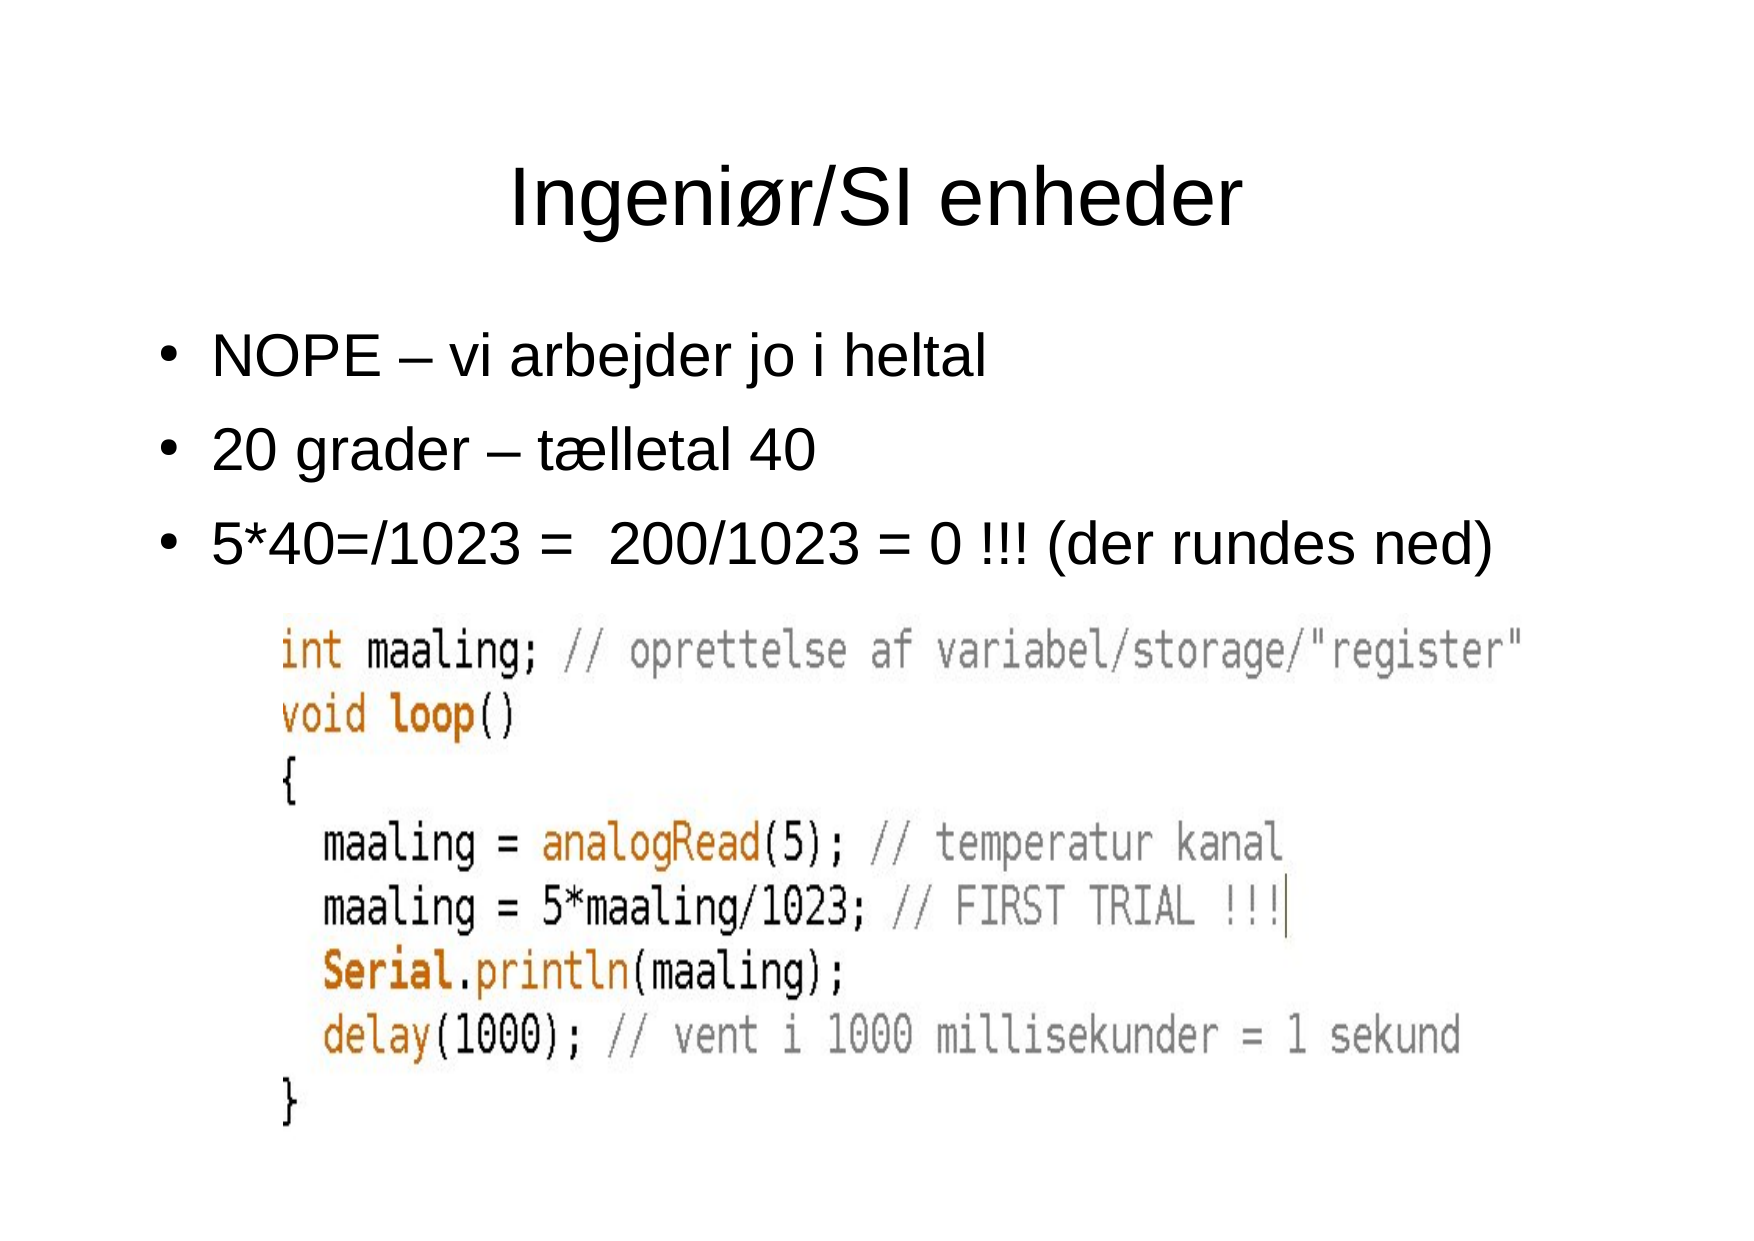

# Ingeniør/SI enheder
NOPE – vi arbejder jo i heltal
20 grader – tælletal 40
5*40=/1023 = 200/1023 = 0 !!! (der rundes ned)
22